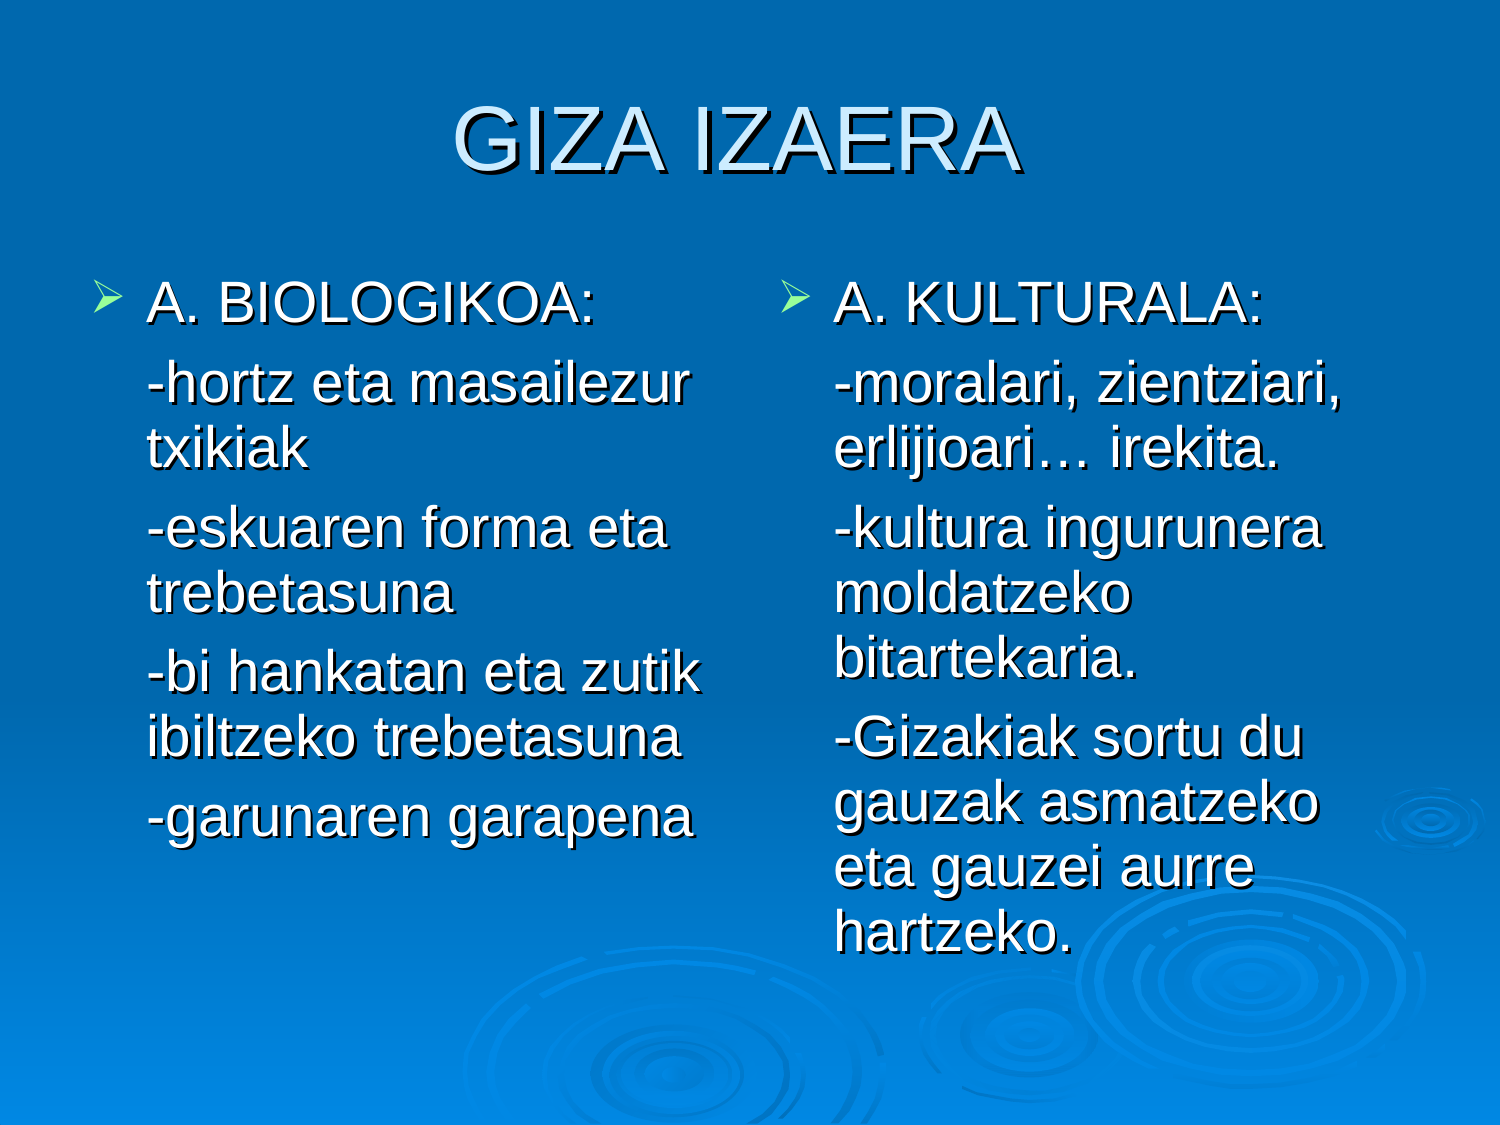

# GIZA IZAERA
A. BIOLOGIKOA:
	-hortz eta masailezur txikiak
	-eskuaren forma eta trebetasuna
	-bi hankatan eta zutik ibiltzeko trebetasuna
	-garunaren garapena
A. KULTURALA:
	-moralari, zientziari, erlijioari… irekita.
	-kultura ingurunera moldatzeko bitartekaria.
	-Gizakiak sortu du gauzak asmatzeko eta gauzei aurre hartzeko.